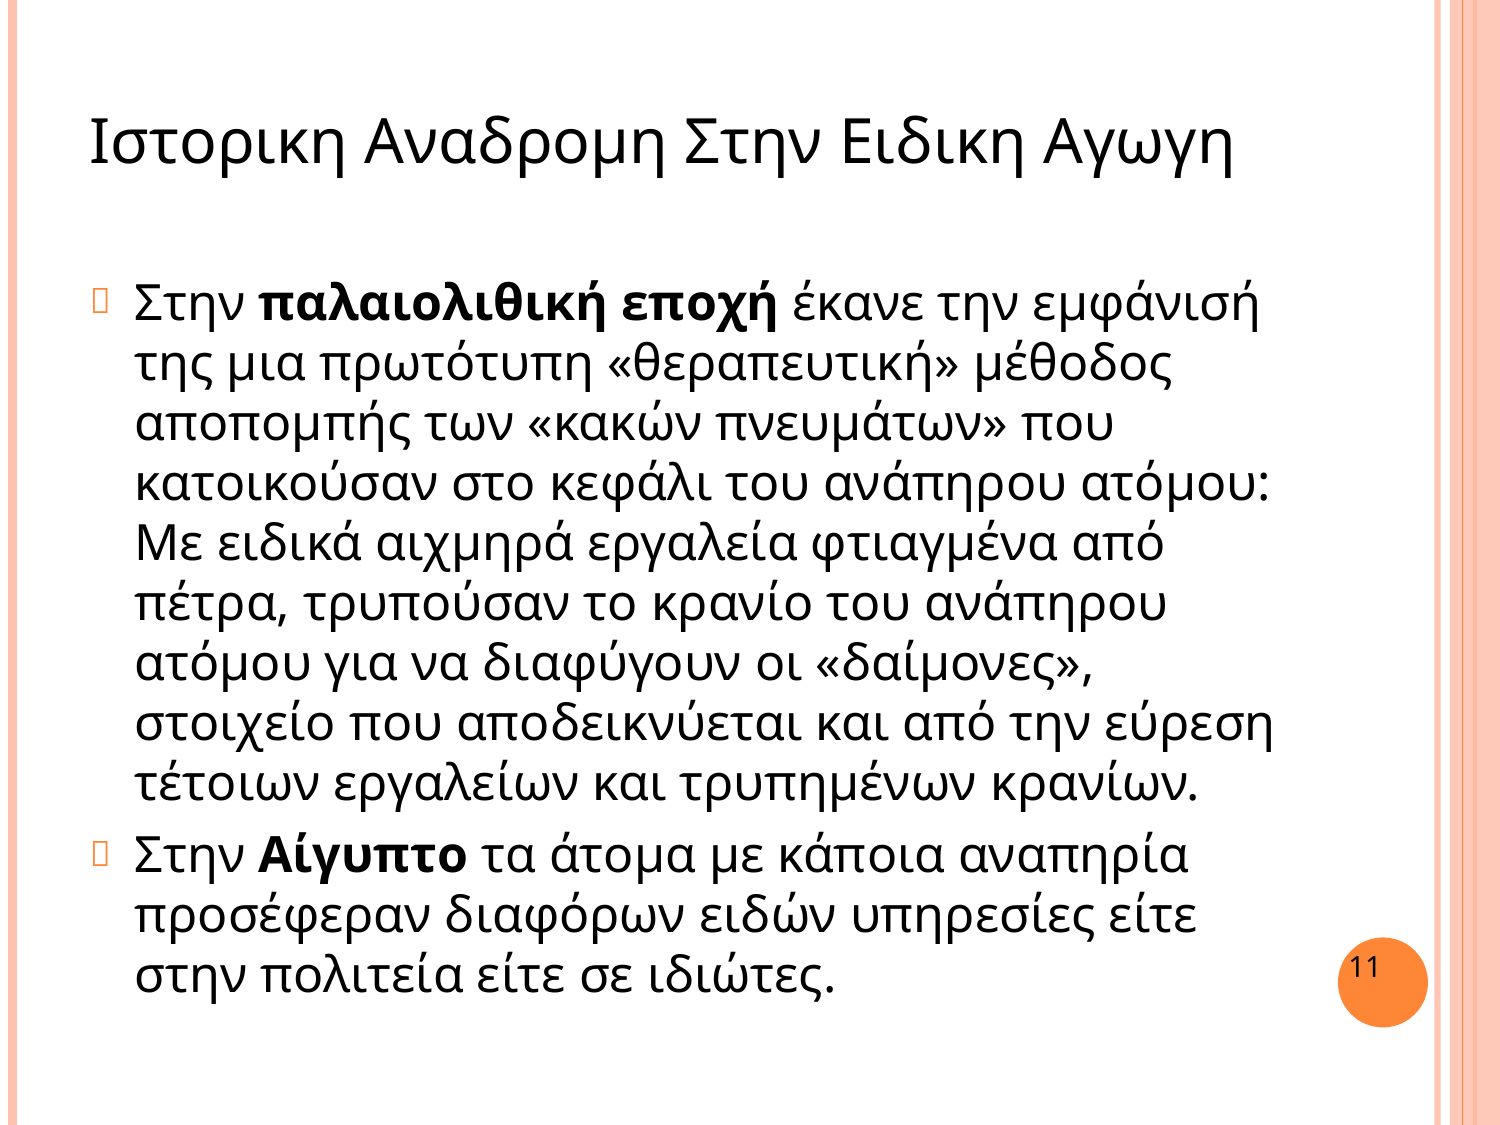

# Ιστορικη Αναδρομη Στην Ειδικη Αγωγη
Στην παλαιολιθική εποχή έκανε την εμφάνισή της μια πρωτότυπη «θεραπευτική» μέθοδος αποπομπής των «κακών πνευμάτων» που κατοικούσαν στο κεφάλι του ανάπηρου ατόμου: Με ειδικά αιχμηρά εργαλεία φτιαγμένα από πέτρα, τρυπούσαν το κρανίο του ανάπηρου ατόμου για να διαφύγουν οι «δαίμονες», στοιχείο που αποδεικνύεται και από την εύρεση τέτοιων εργαλείων και τρυπημένων κρανίων.
Στην Αίγυπτο τα άτομα με κάποια αναπηρία προσέφεραν διαφόρων ειδών υπηρεσίες είτε στην πολιτεία είτε σε ιδιώτες.